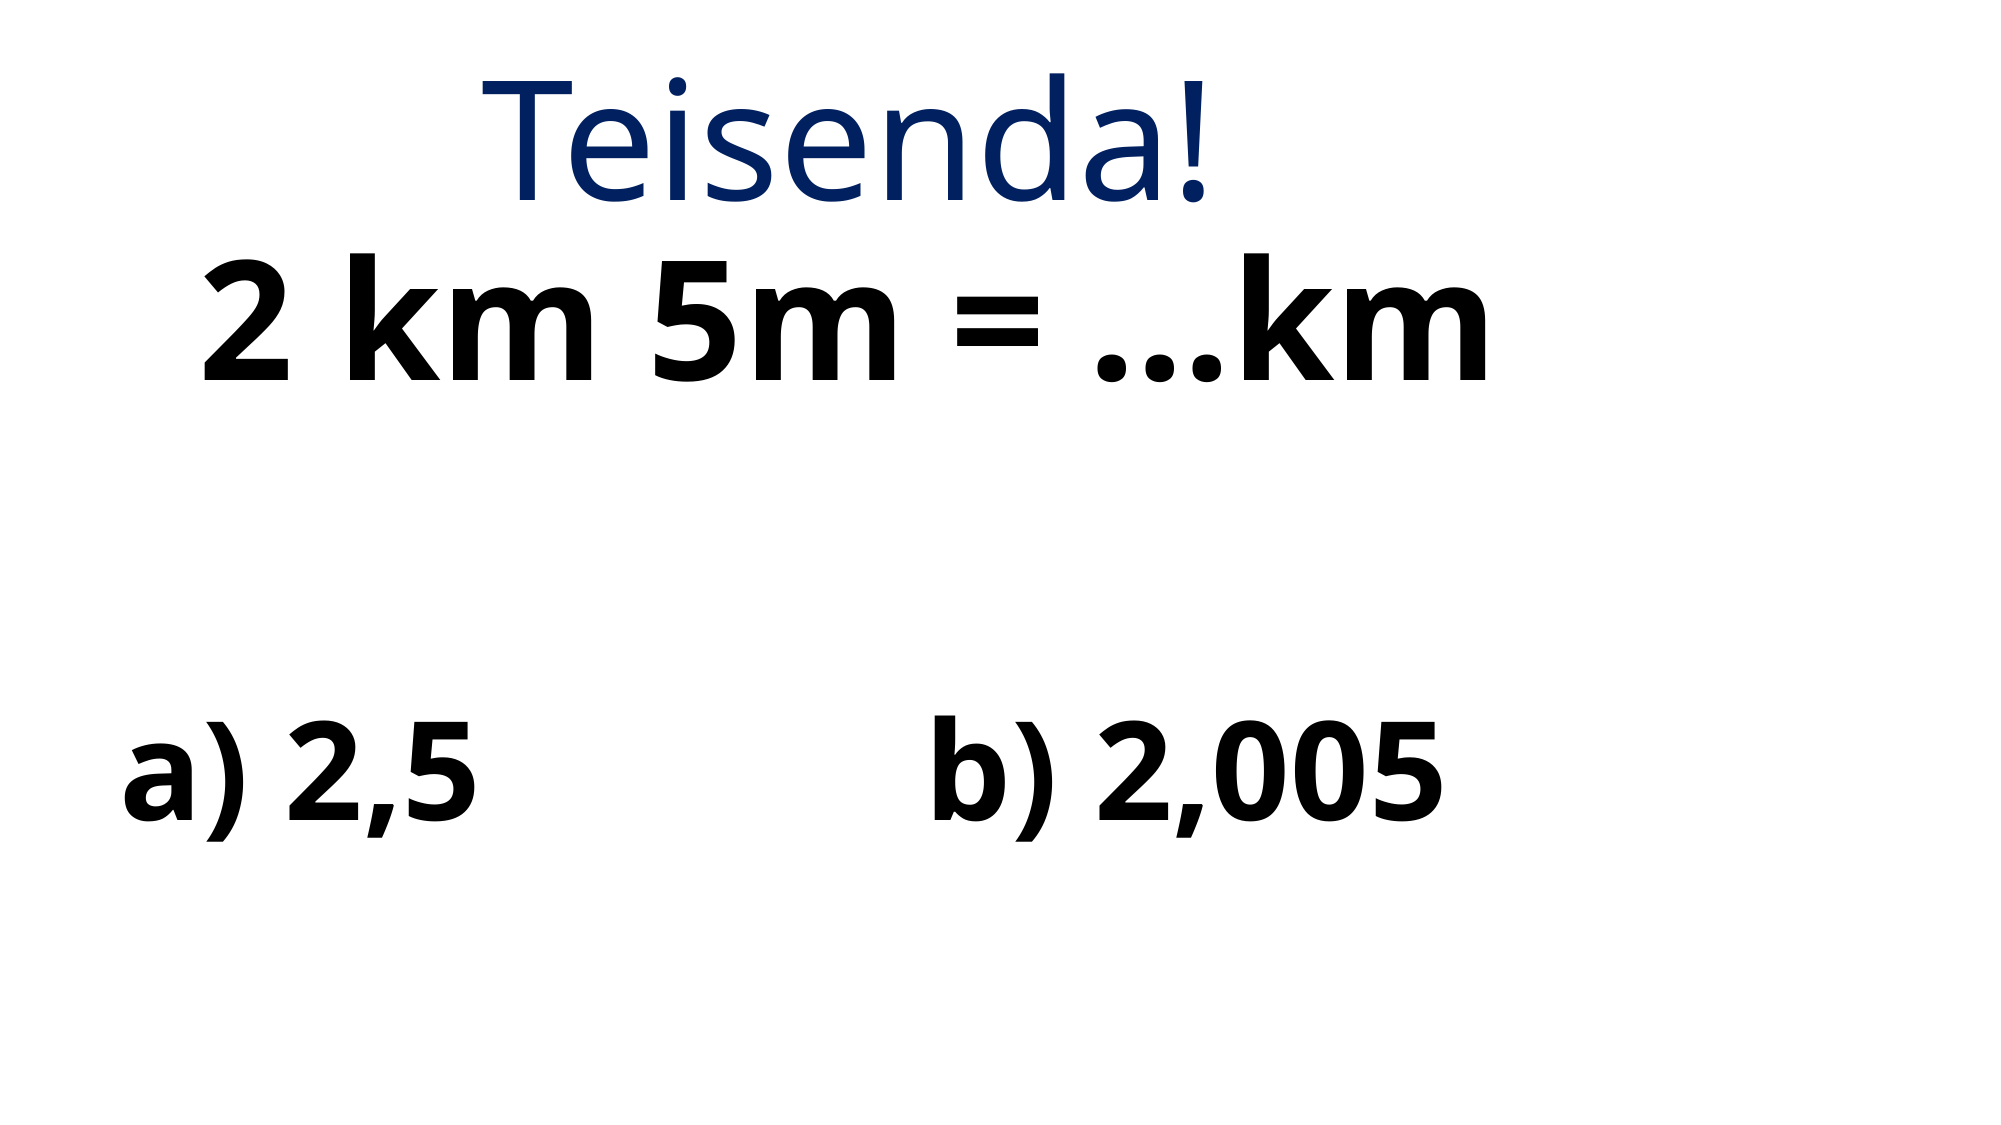

# Teisenda! 2 km 5m = ...km
a) 2,5
b) 2,005